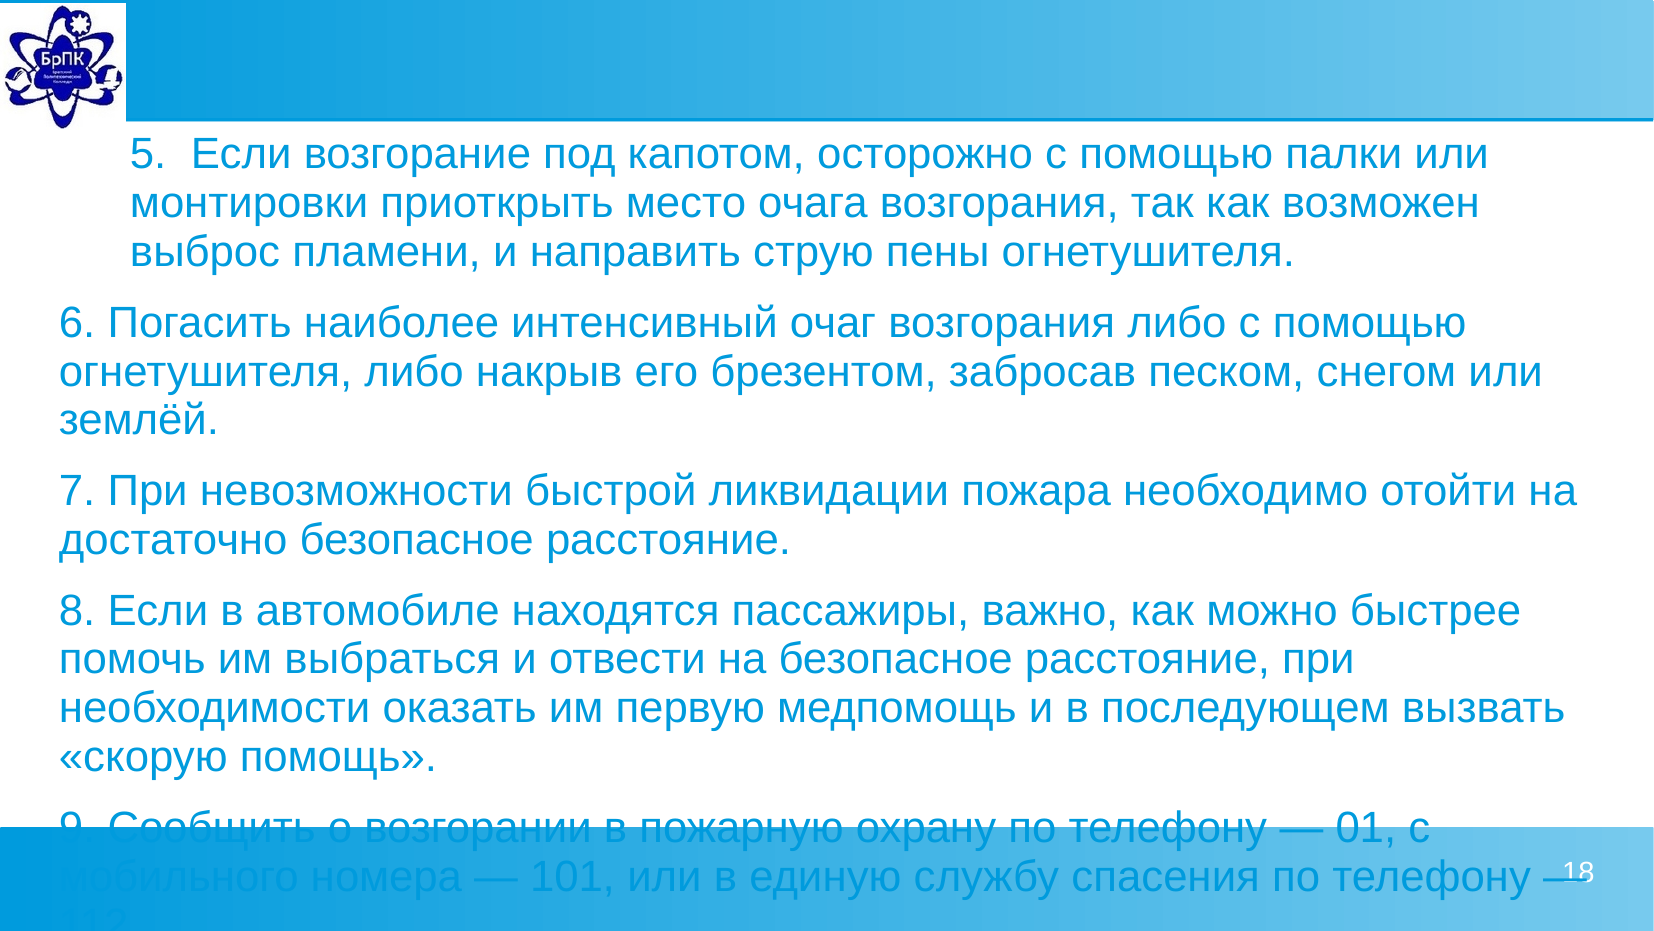

# 5. Если возгорание под капотом, осторожно с помощью палки или монтировки приоткрыть место очага возгорания, так как возможен выброс пламени, и направить струю пены огнетушителя.
6. Погасить наиболее интенсивный очаг возгорания либо с помощью огнетушителя, либо накрыв его брезентом, забросав песком, снегом или землёй.
7. При невозможности быстрой ликвидации пожара необходимо отойти на достаточно безопасное расстояние.
8. Если в автомобиле находятся пассажиры, важно, как можно быстрее помочь им выбраться и отвести на безопасное расстояние, при необходимости оказать им первую медпомощь и в последующем вызвать «скорую помощь».
9. Сообщить о возгорании в пожарную охрану по телефону — 01, с мобильного номера — 101, или в единую службу спасения по телефону — 112.
18